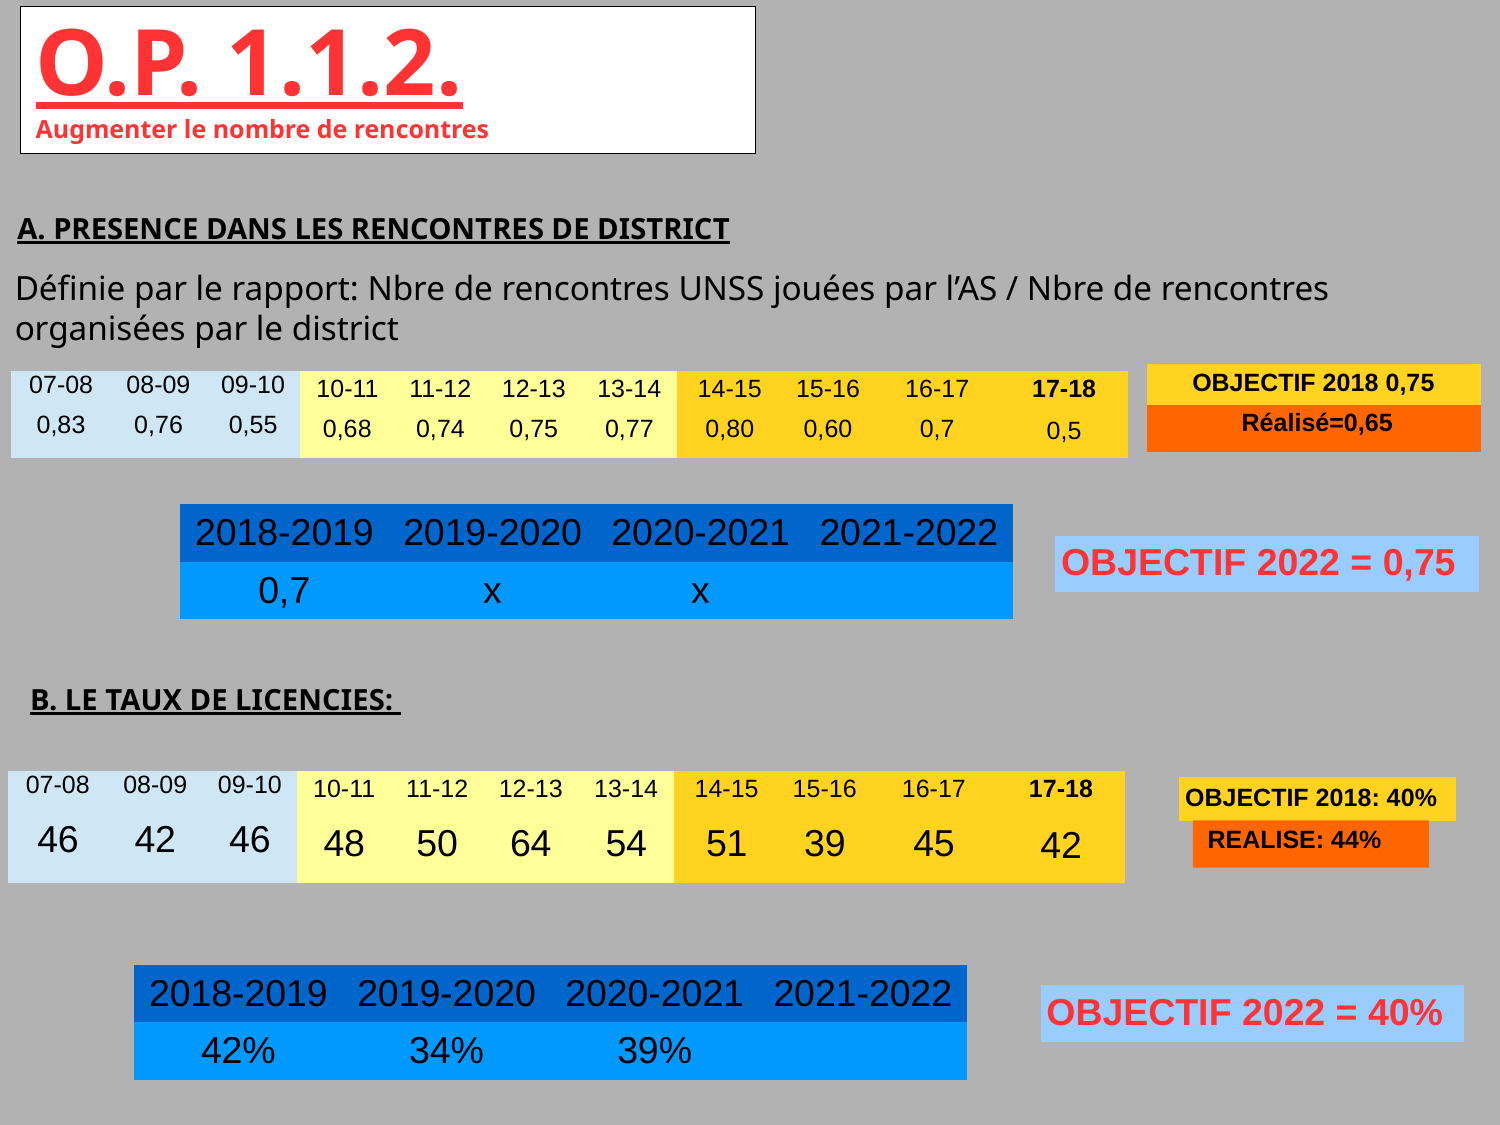

# O.P. 1.1.2. Augmenter le nombre de rencontres
A. PRESENCE DANS LES RENCONTRES DE DISTRICT
Définie par le rapport: Nbre de rencontres UNSS jouées par l’AS / Nbre de rencontres organisées par le district
| OBJECTIF 2018 0,75 |
| --- |
| Réalisé=0,65 |
| 07-08 | 08-09 | 09-10 | 10-11 | 11-12 | 12-13 | 13-14 | 14-15 | 15-16 | 16-17 | 17-18 |
| --- | --- | --- | --- | --- | --- | --- | --- | --- | --- | --- |
| 0,83 | 0,76 | 0,55 | 0,68 | 0,74 | 0,75 | 0,77 | 0,80 | 0,60 | 0,7 | 0,5 |
| 2018-2019 | 2019-2020 | 2020-2021 | 2021-2022 |
| --- | --- | --- | --- |
| 0,7 | x | x | |
| OBJECTIF 2022 = 0,75 |
| --- |
B. LE TAUX DE LICENCIES:
| 07-08 | 08-09 | 09-10 | 10-11 | 11-12 | 12-13 | 13-14 | 14-15 | 15-16 | 16-17 | 17-18 |
| --- | --- | --- | --- | --- | --- | --- | --- | --- | --- | --- |
| 46 | 42 | 46 | 48 | 50 | 64 | 54 | 51 | 39 | 45 | 42 |
| OBJECTIF 2018: 40% |
| --- |
REALISE: 44%
| 2018-2019 | 2019-2020 | 2020-2021 | 2021-2022 |
| --- | --- | --- | --- |
| 42% | 34% | 39% | |
| OBJECTIF 2022 = 40% |
| --- |